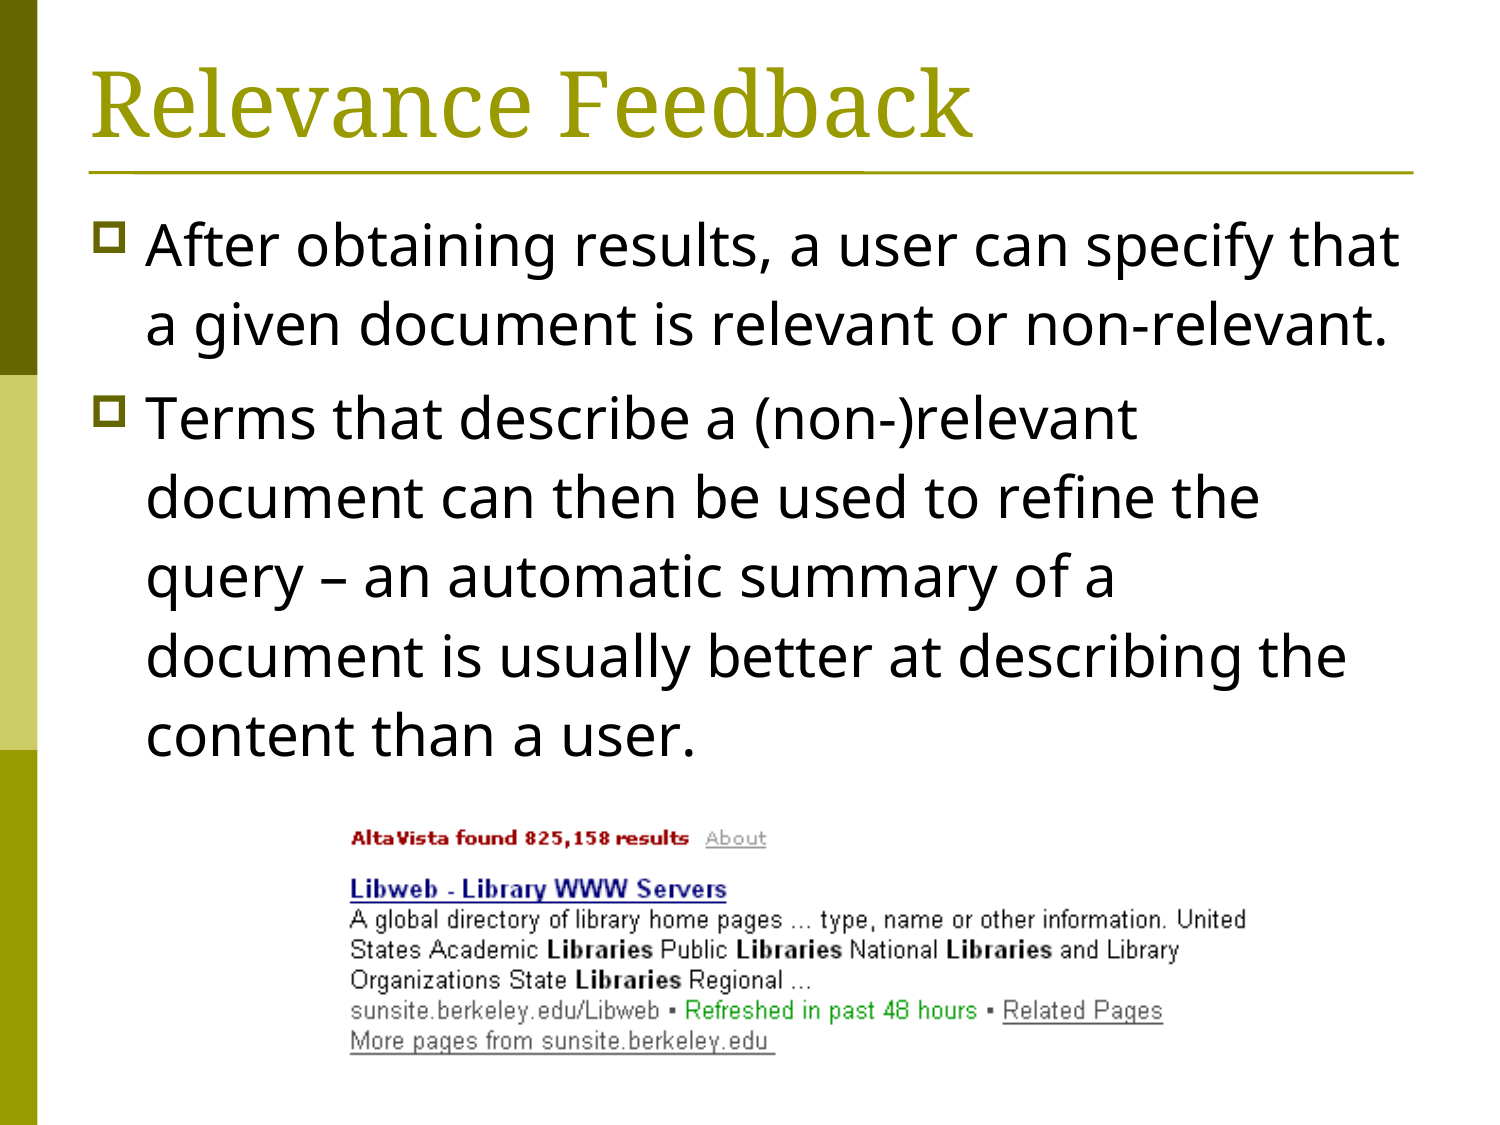

# Relevance Feedback
After obtaining results, a user can specify that a given document is relevant or non-relevant.
Terms that describe a (non-)relevant document can then be used to refine the query – an automatic summary of a document is usually better at describing the content than a user.